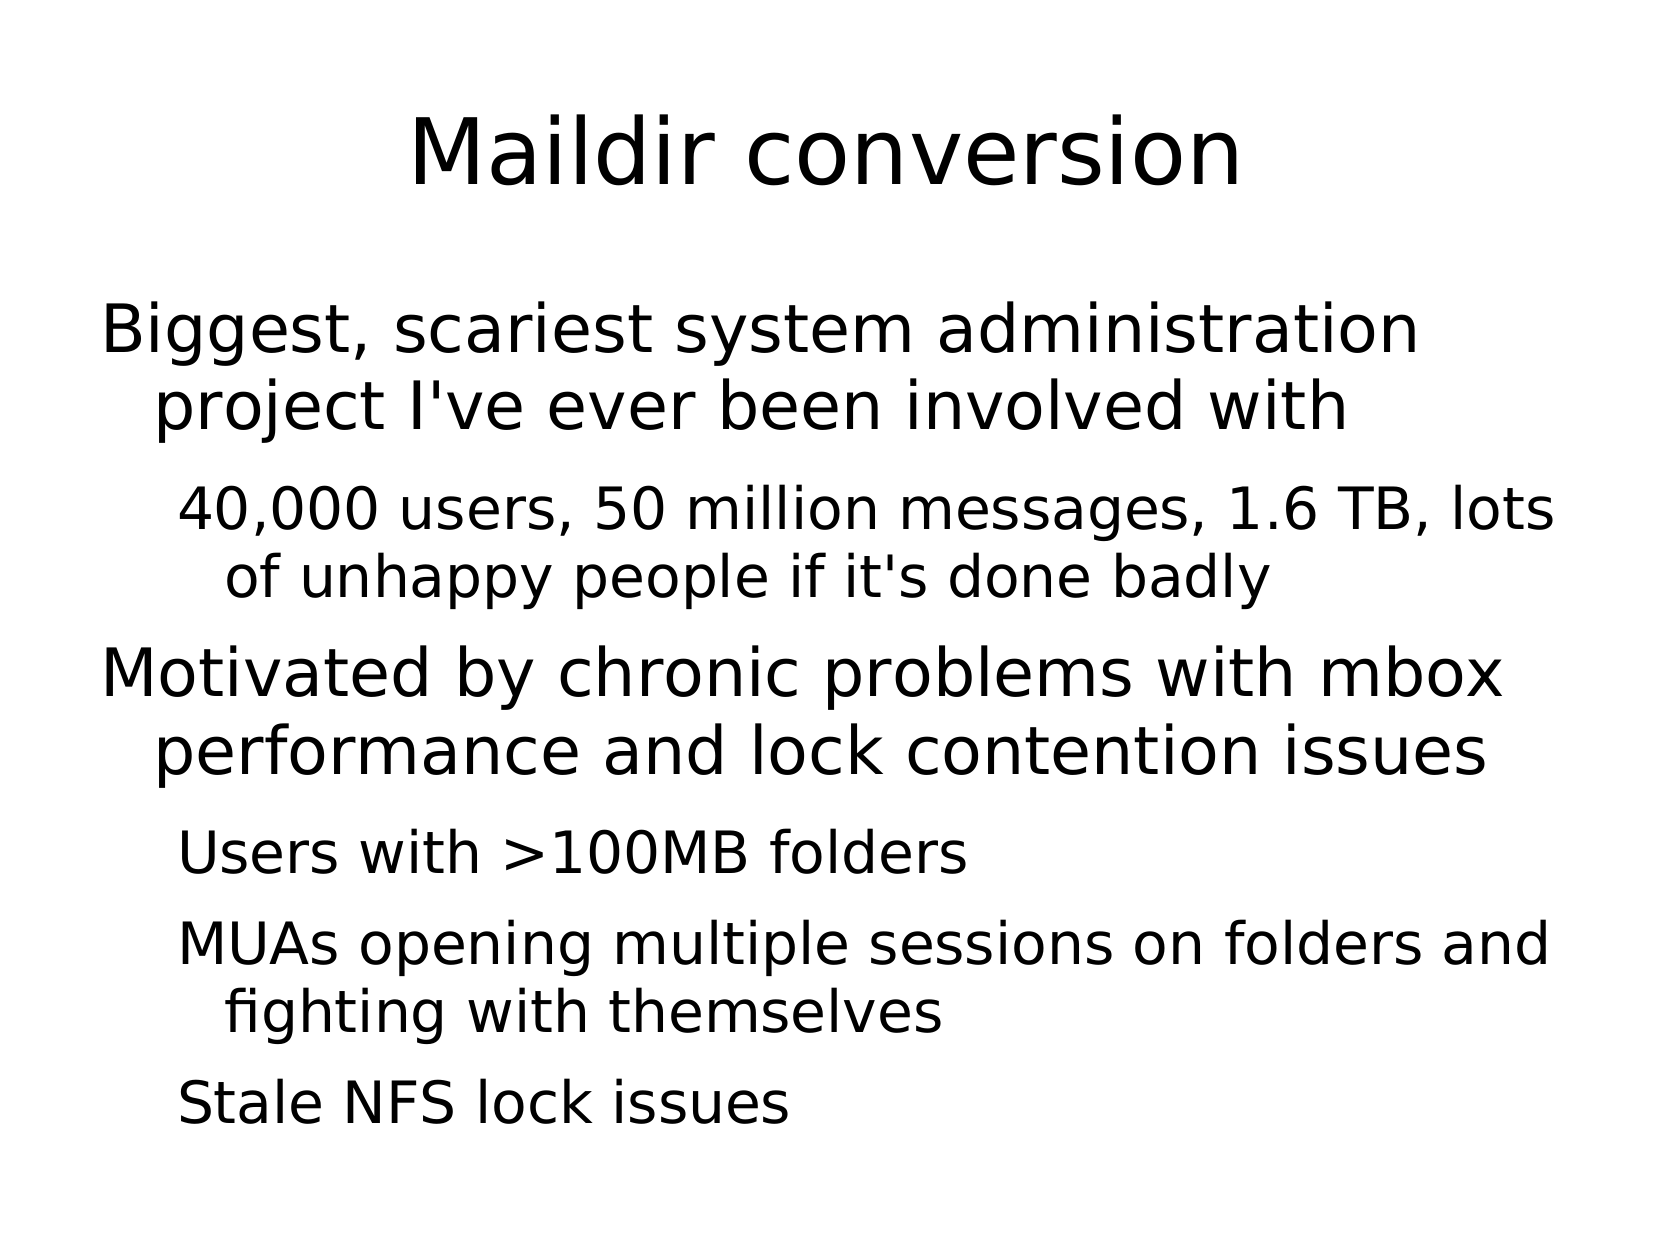

# Maildir conversion
Biggest, scariest system administration project I've ever been involved with
40,000 users, 50 million messages, 1.6 TB, lots of unhappy people if it's done badly
Motivated by chronic problems with mbox performance and lock contention issues
Users with >100MB folders
MUAs opening multiple sessions on folders and fighting with themselves
Stale NFS lock issues